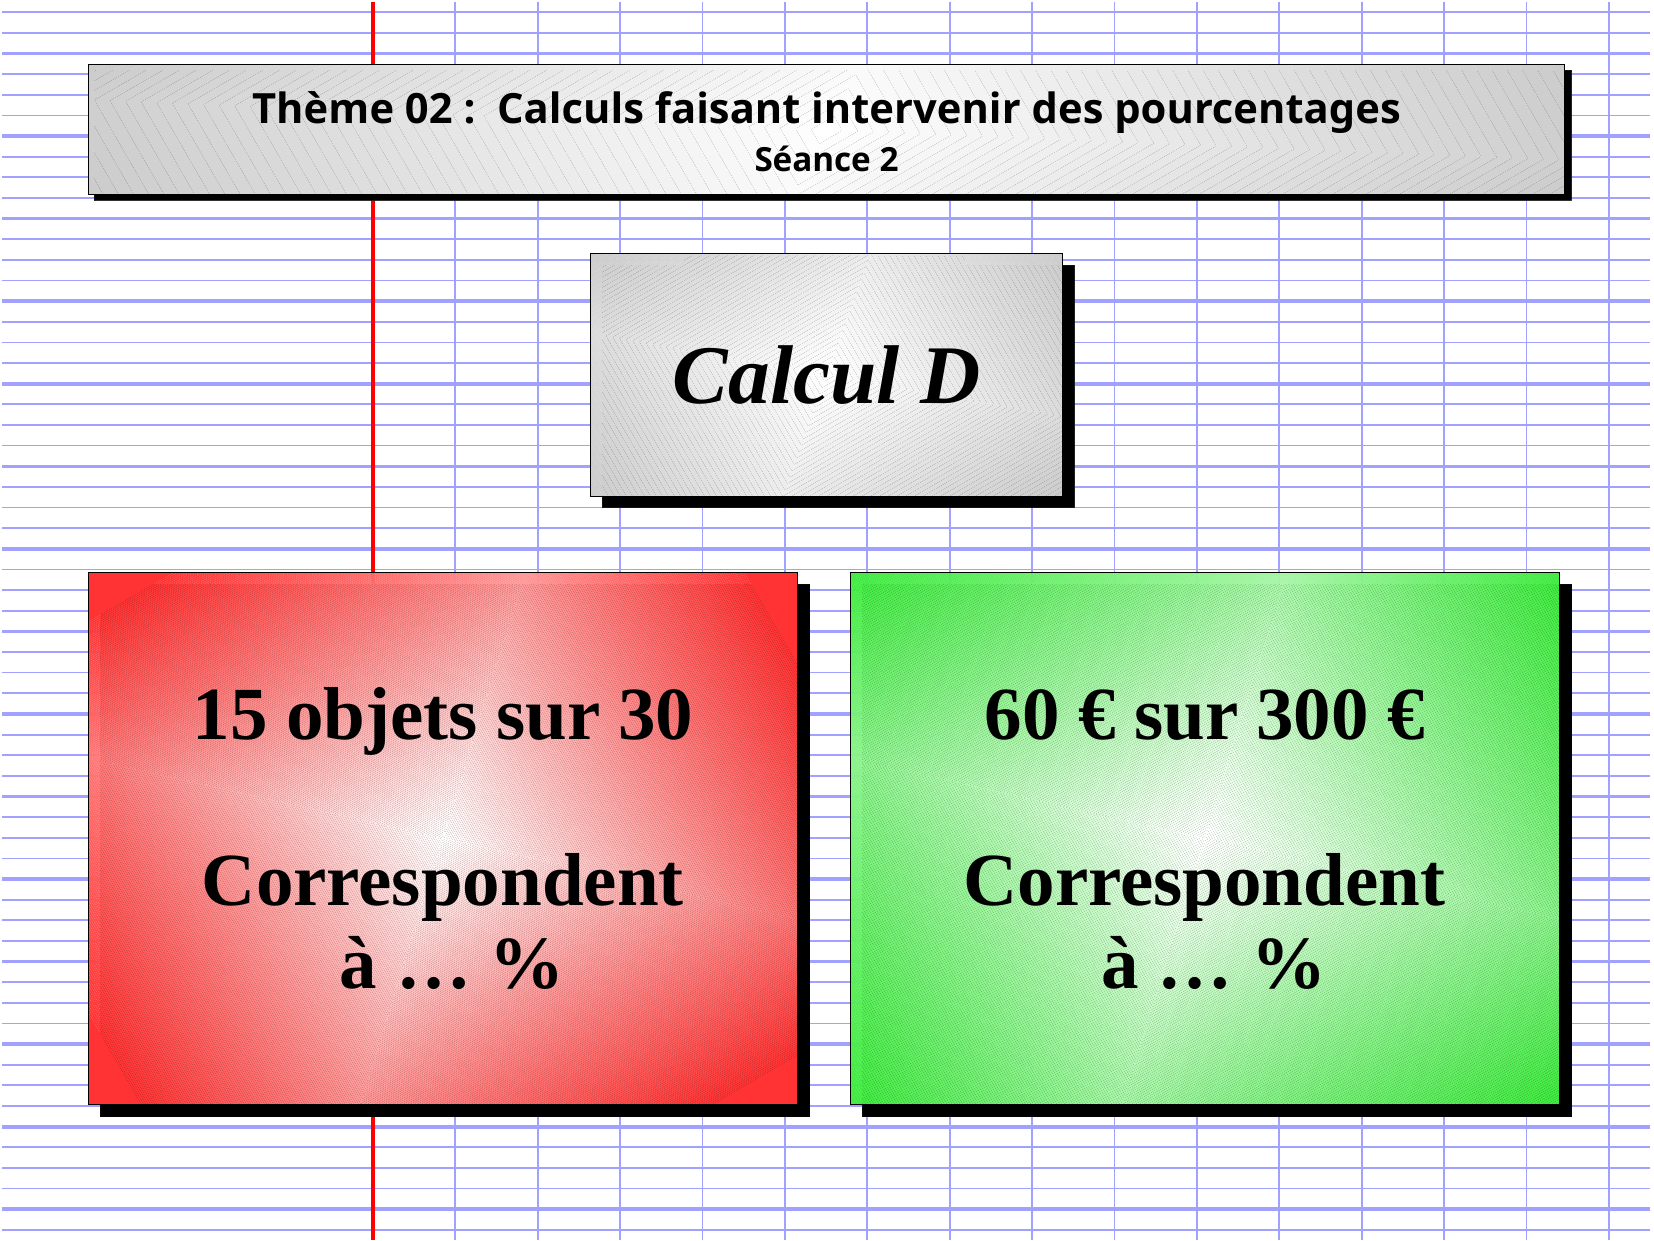

Thème 02 : Calculs faisant intervenir des pourcentages
Séance 2
Calcul D
10
11
12
13
14
15
9
0
1
2
3
4
5
6
7
8
15 objets sur 30
Correspondent
 à … %
60 € sur 300 €
Correspondent
 à … %